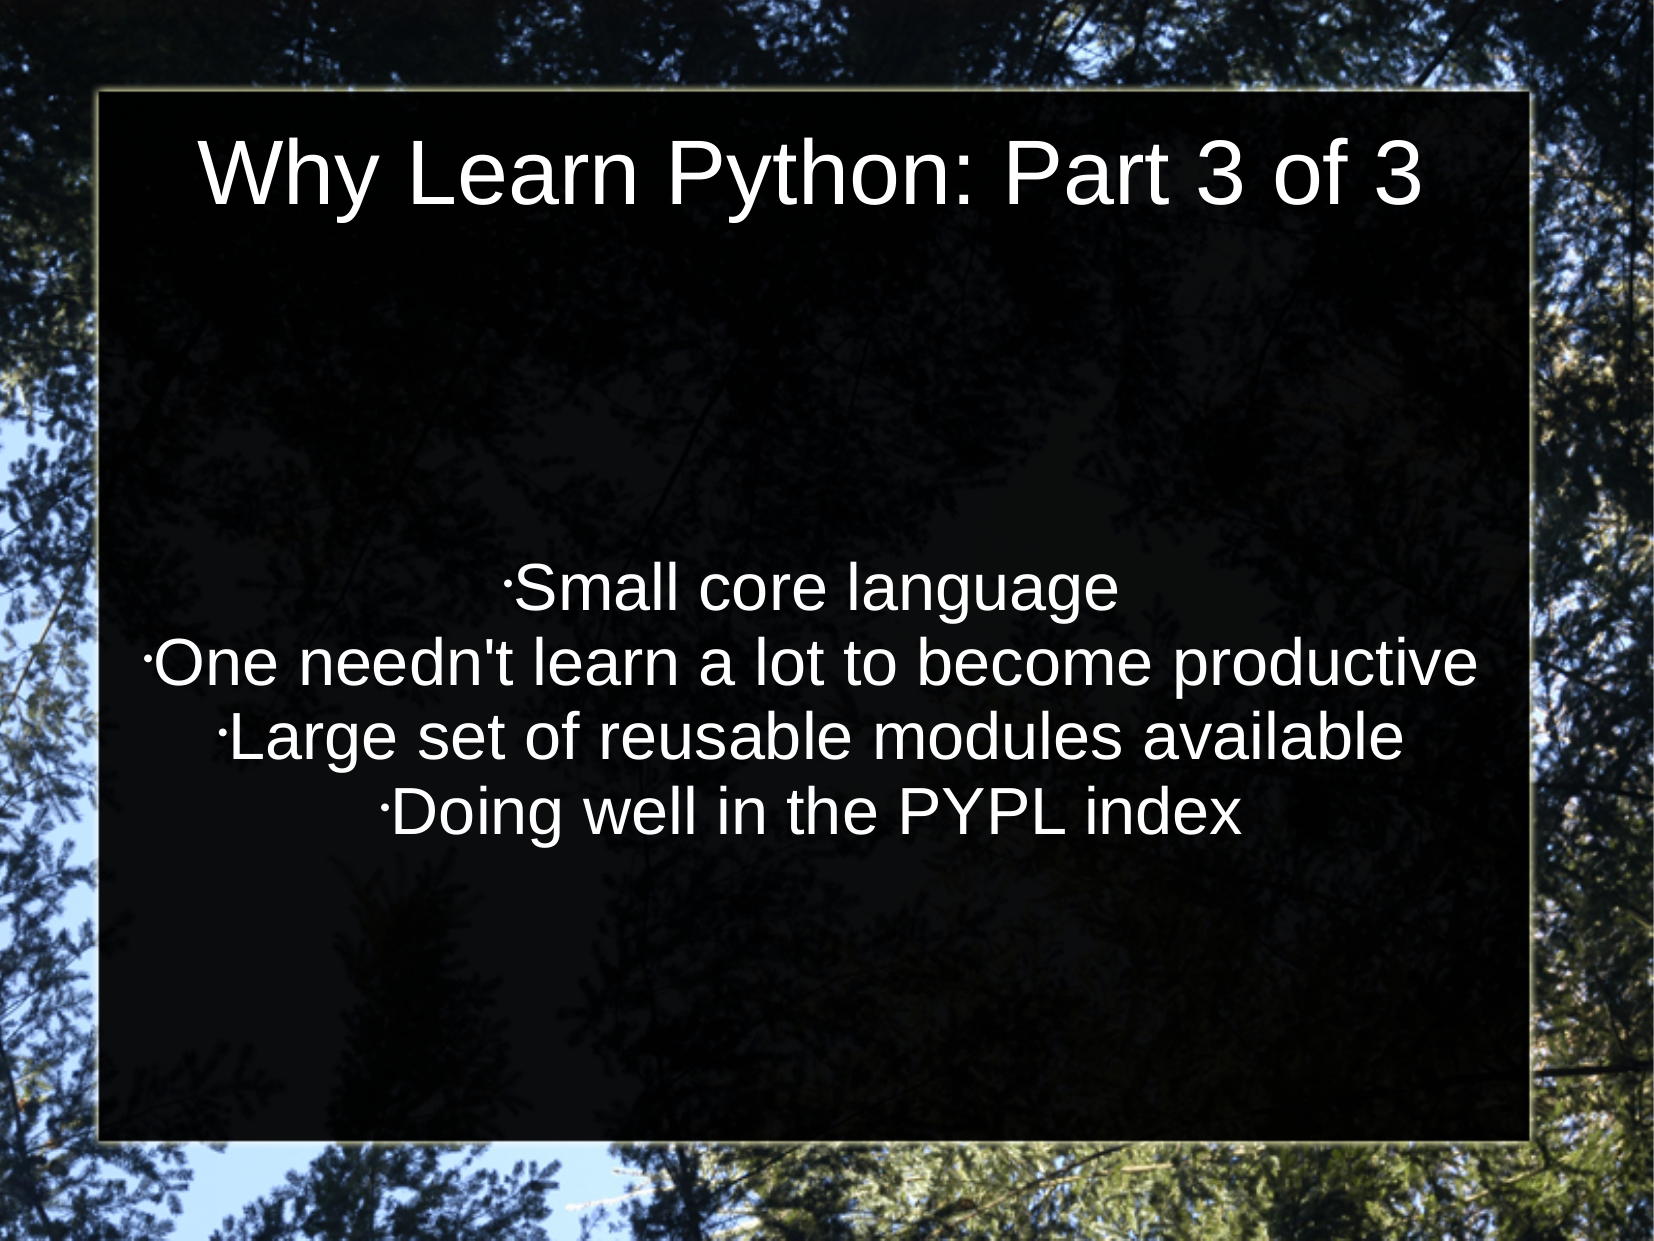

# Why Learn Python: Part 3 of 3
Small core language
One needn't learn a lot to become productive
Large set of reusable modules available
Doing well in the PYPL index